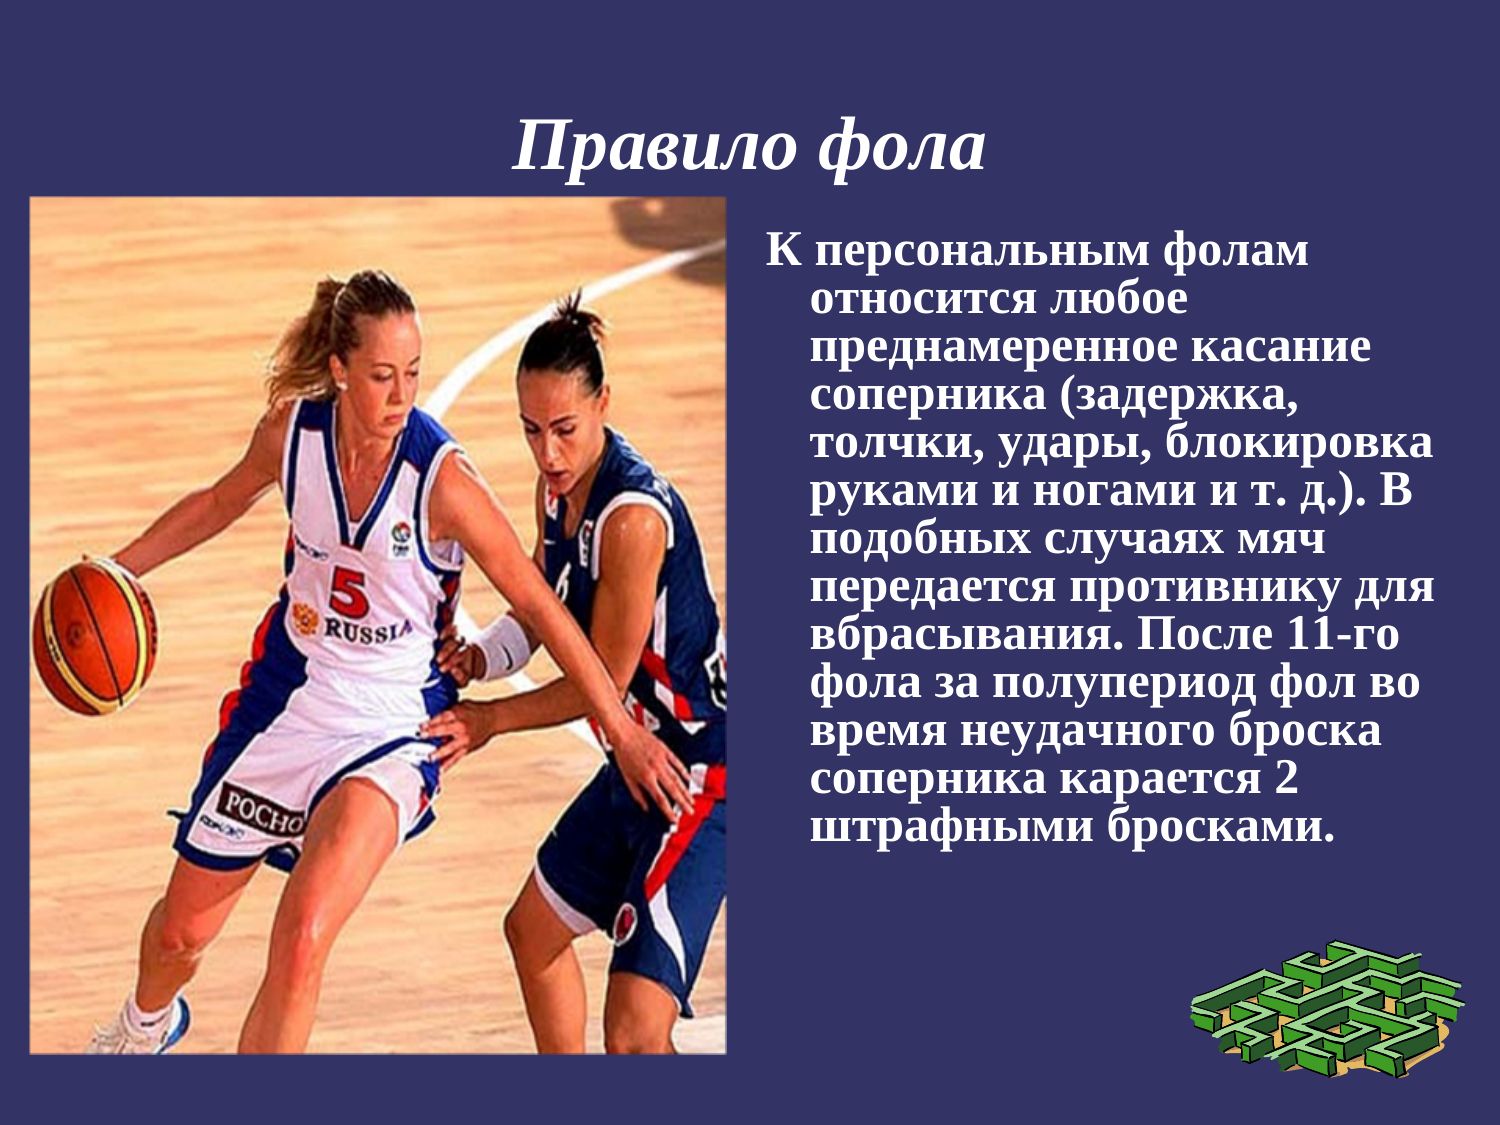

# Правило фола
 К персональным фолам относится любое преднамеренное касание соперника (задержка, толчки, удары, блокировка руками и ногами и т. д.). В подобных случаях мяч передается противнику для вбрасывания. После 11-го фола за полупериод фол во время неудачного броска соперника карается 2 штрафными бросками.